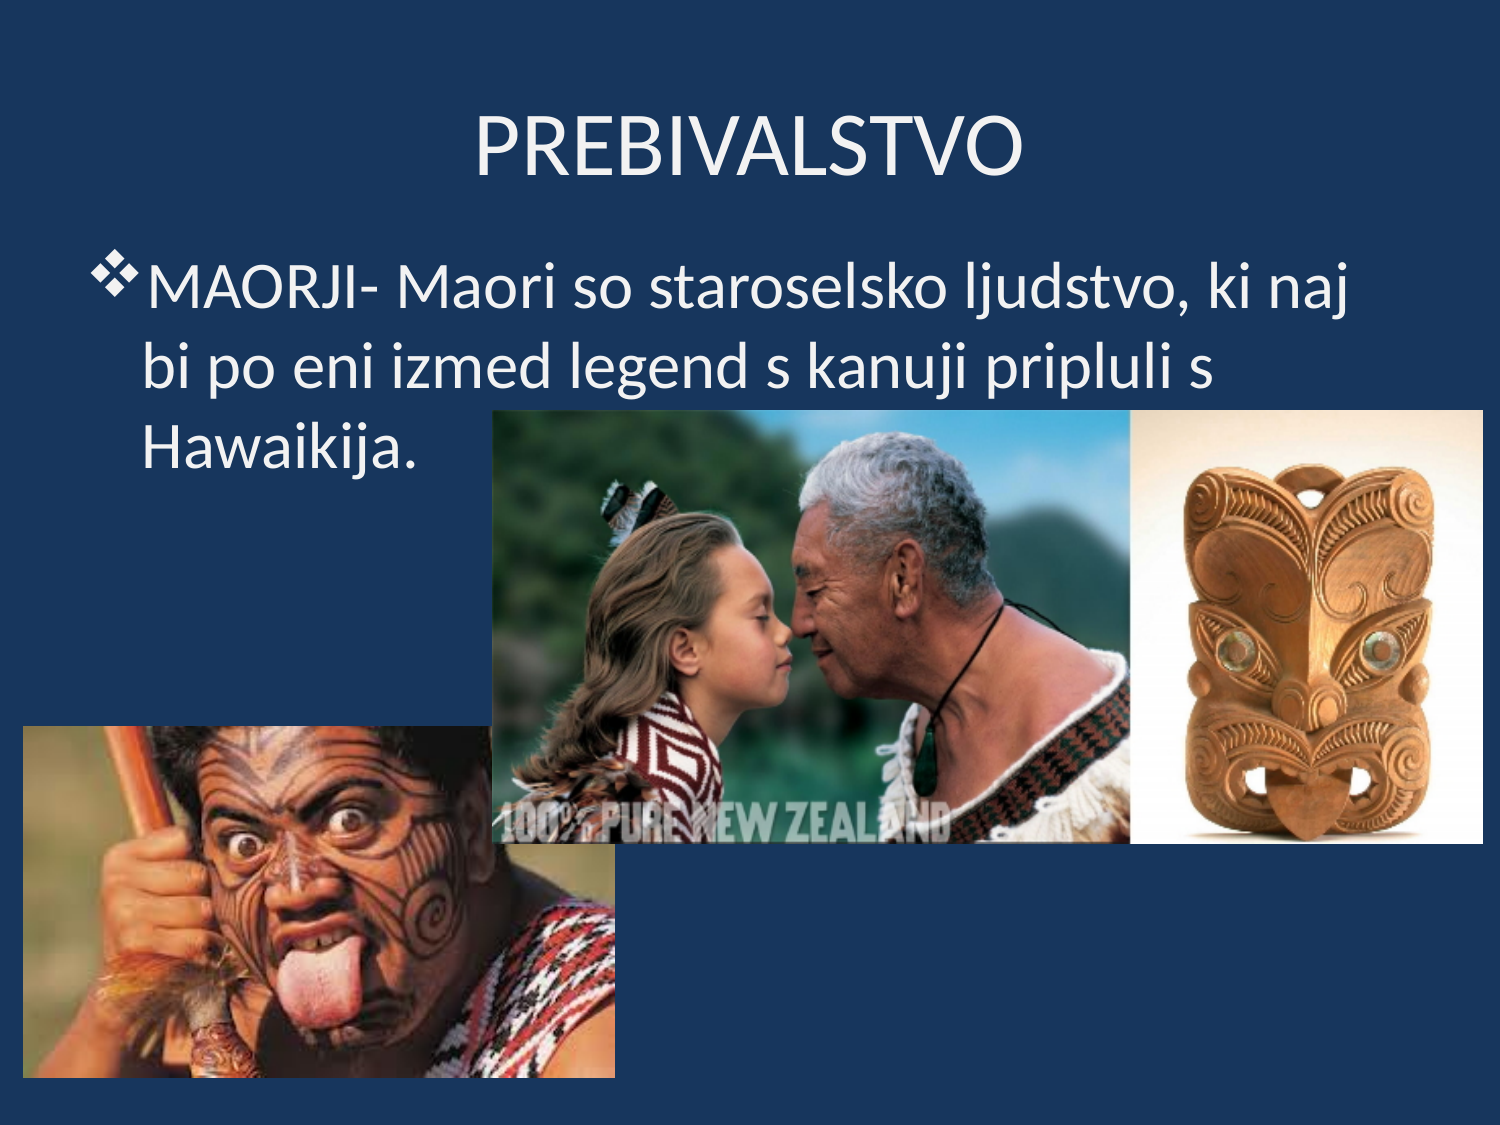

# PREBIVALSTVO
MAORJI- Maori so staroselsko ljudstvo, ki naj bi po eni izmed legend s kanuji pripluli s Hawaikija.